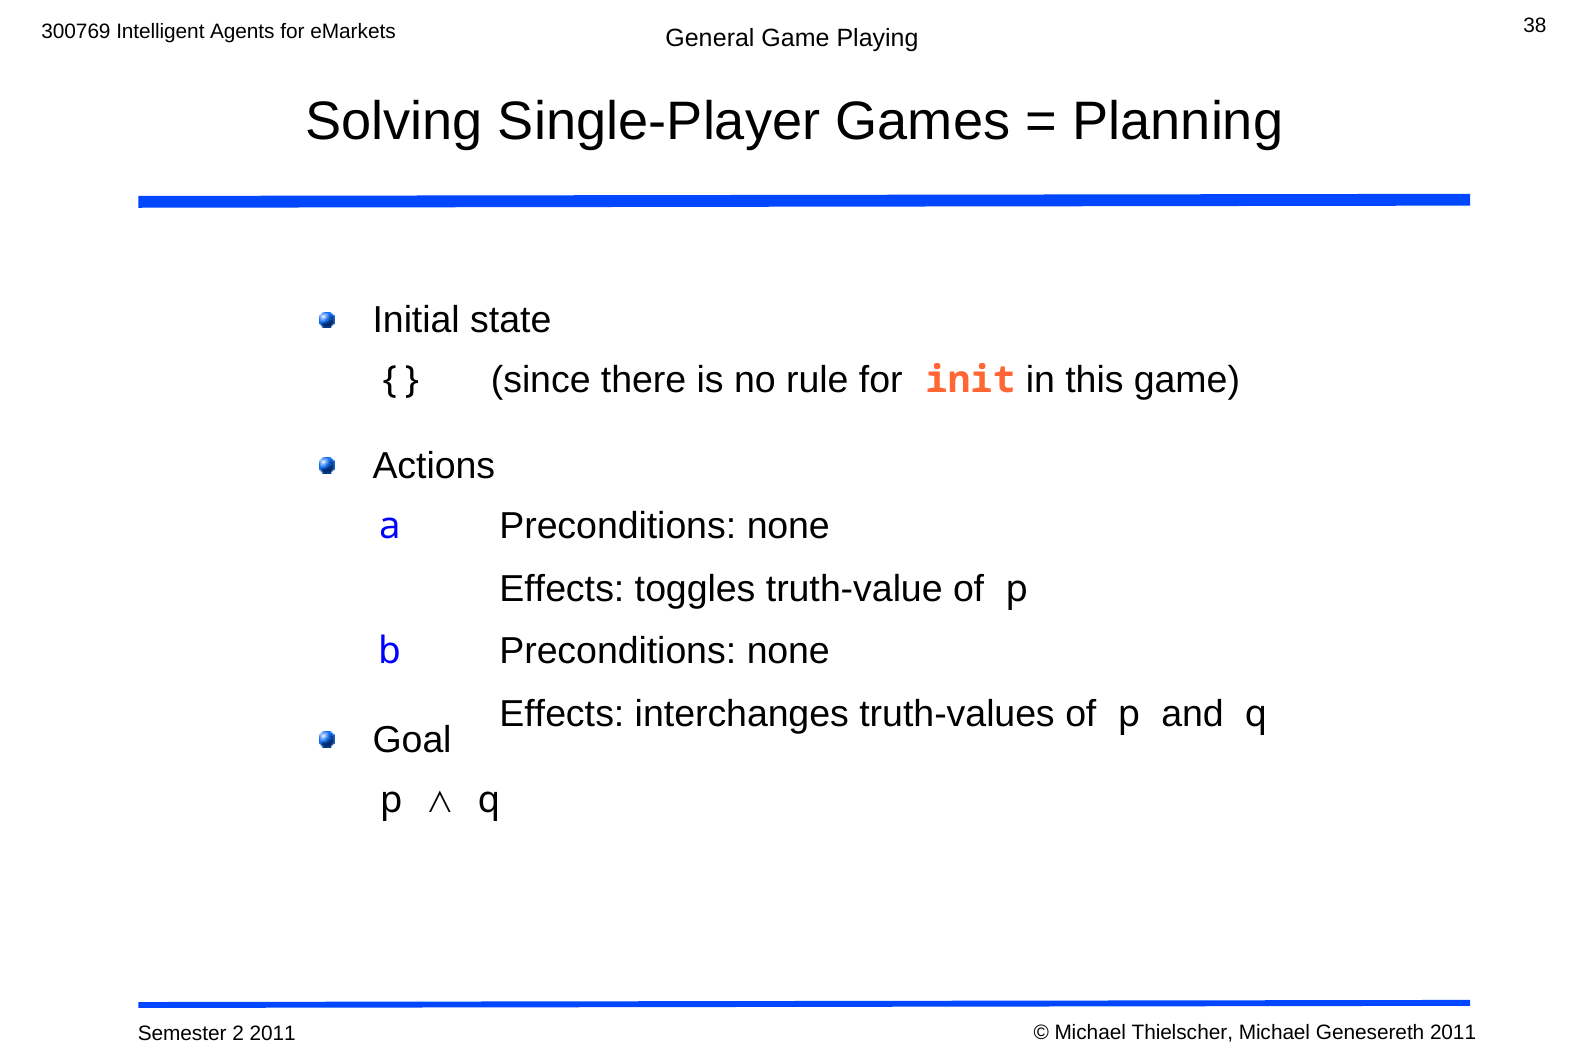

# Solving Single-Player Games = Planning
Initial state
{} (since there is no rule for init in this game)
Actions
a	Preconditions: none
 	Effects: toggles truth-value of p
b	Preconditions: none
 	Effects: interchanges truth-values of p and q
Goal
 	 p ∧ q